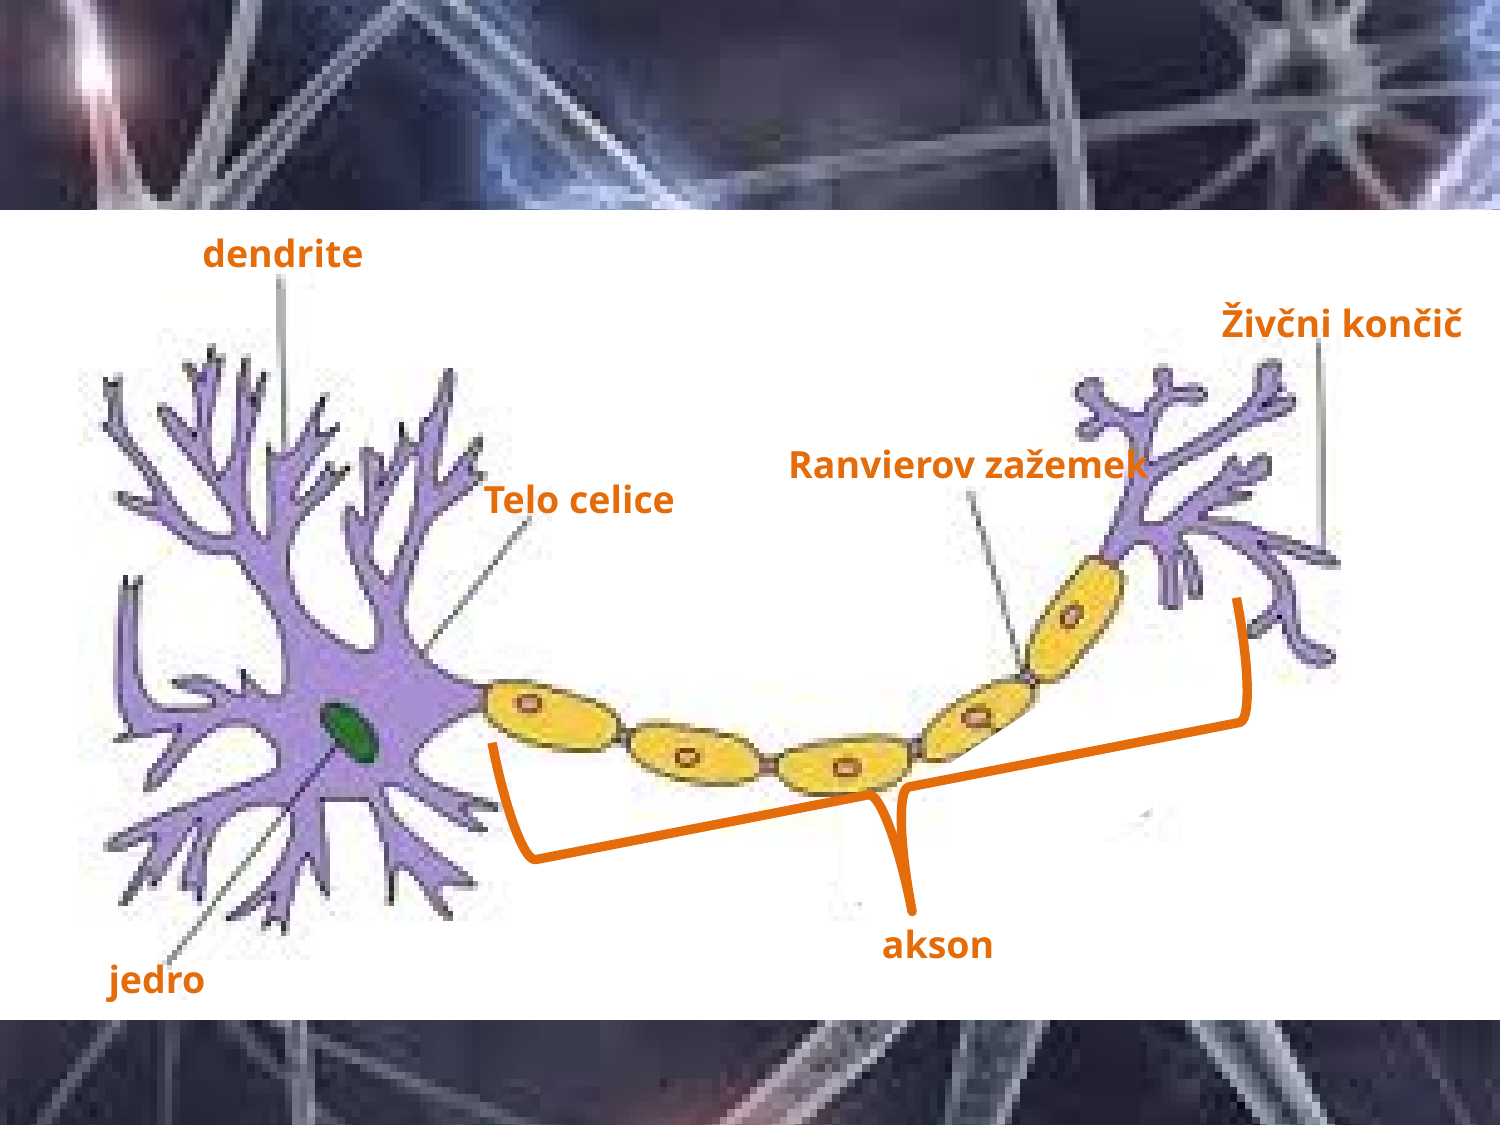

# ZGRADBA ŽIVČNE CELICE
dendrite
Živčni končič
Ranvierov zažemek
Telo celice
akson
jedro